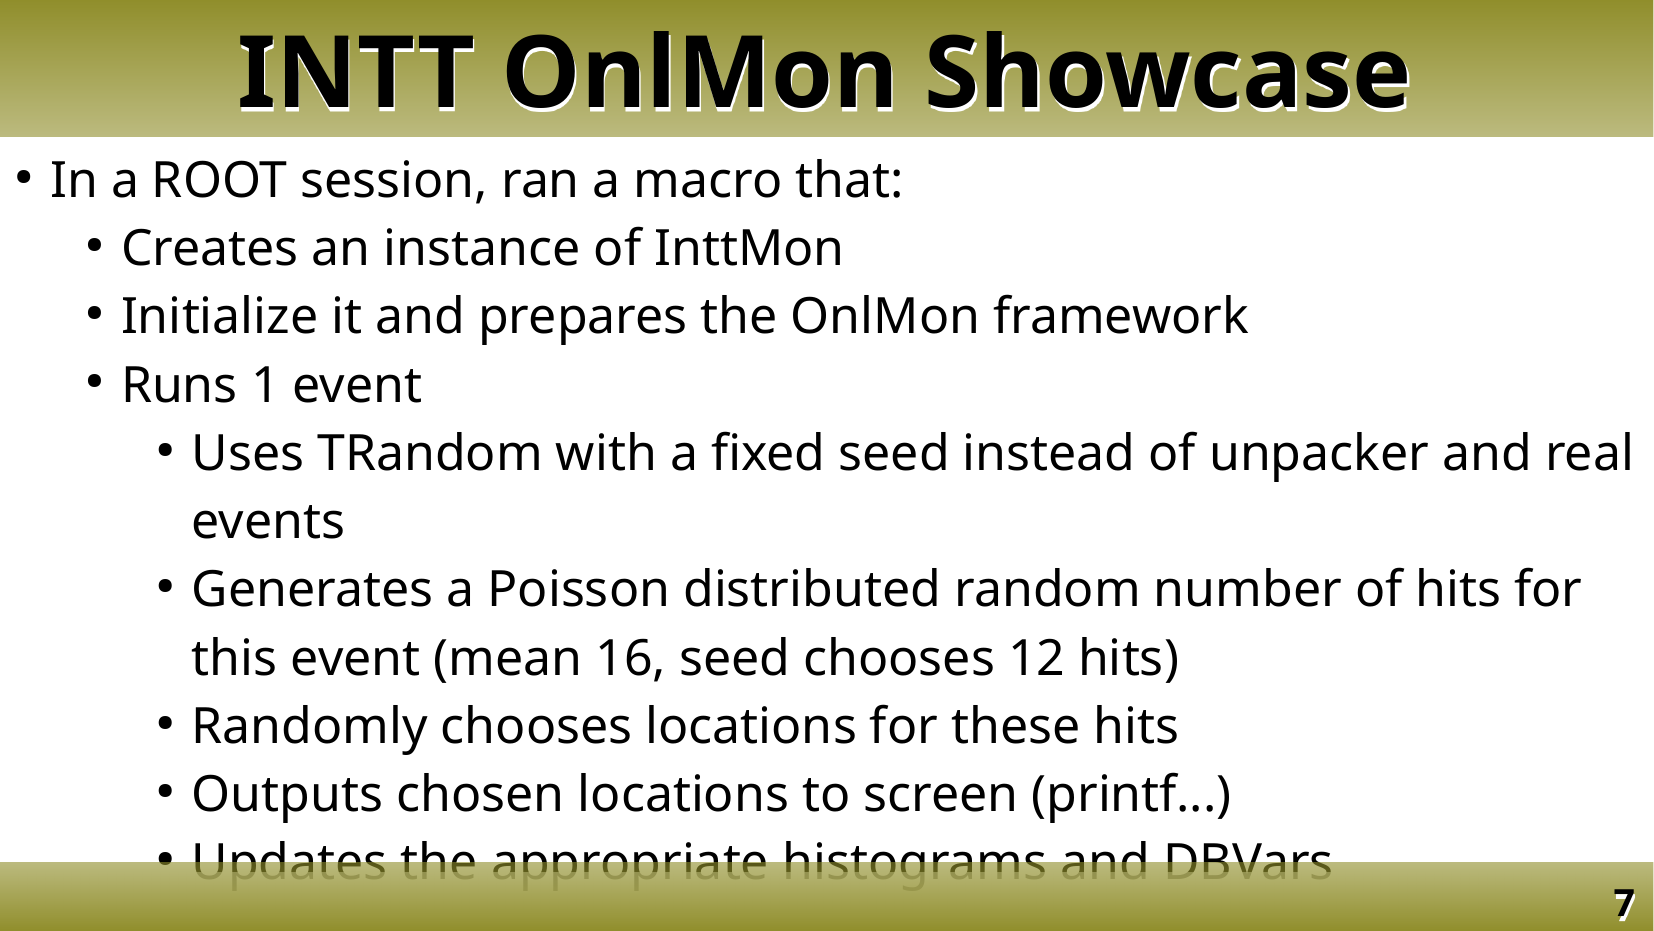

INTT OnlMon Showcase
In a ROOT session, ran a macro that:
Creates an instance of InttMon
Initialize it and prepares the OnlMon framework
Runs 1 event
Uses TRandom with a fixed seed instead of unpacker and real events
Generates a Poisson distributed random number of hits for this event (mean 16, seed chooses 12 hits)
Randomly chooses locations for these hits
Outputs chosen locations to screen (printf...)
Updates the appropriate histograms and DBVars
7